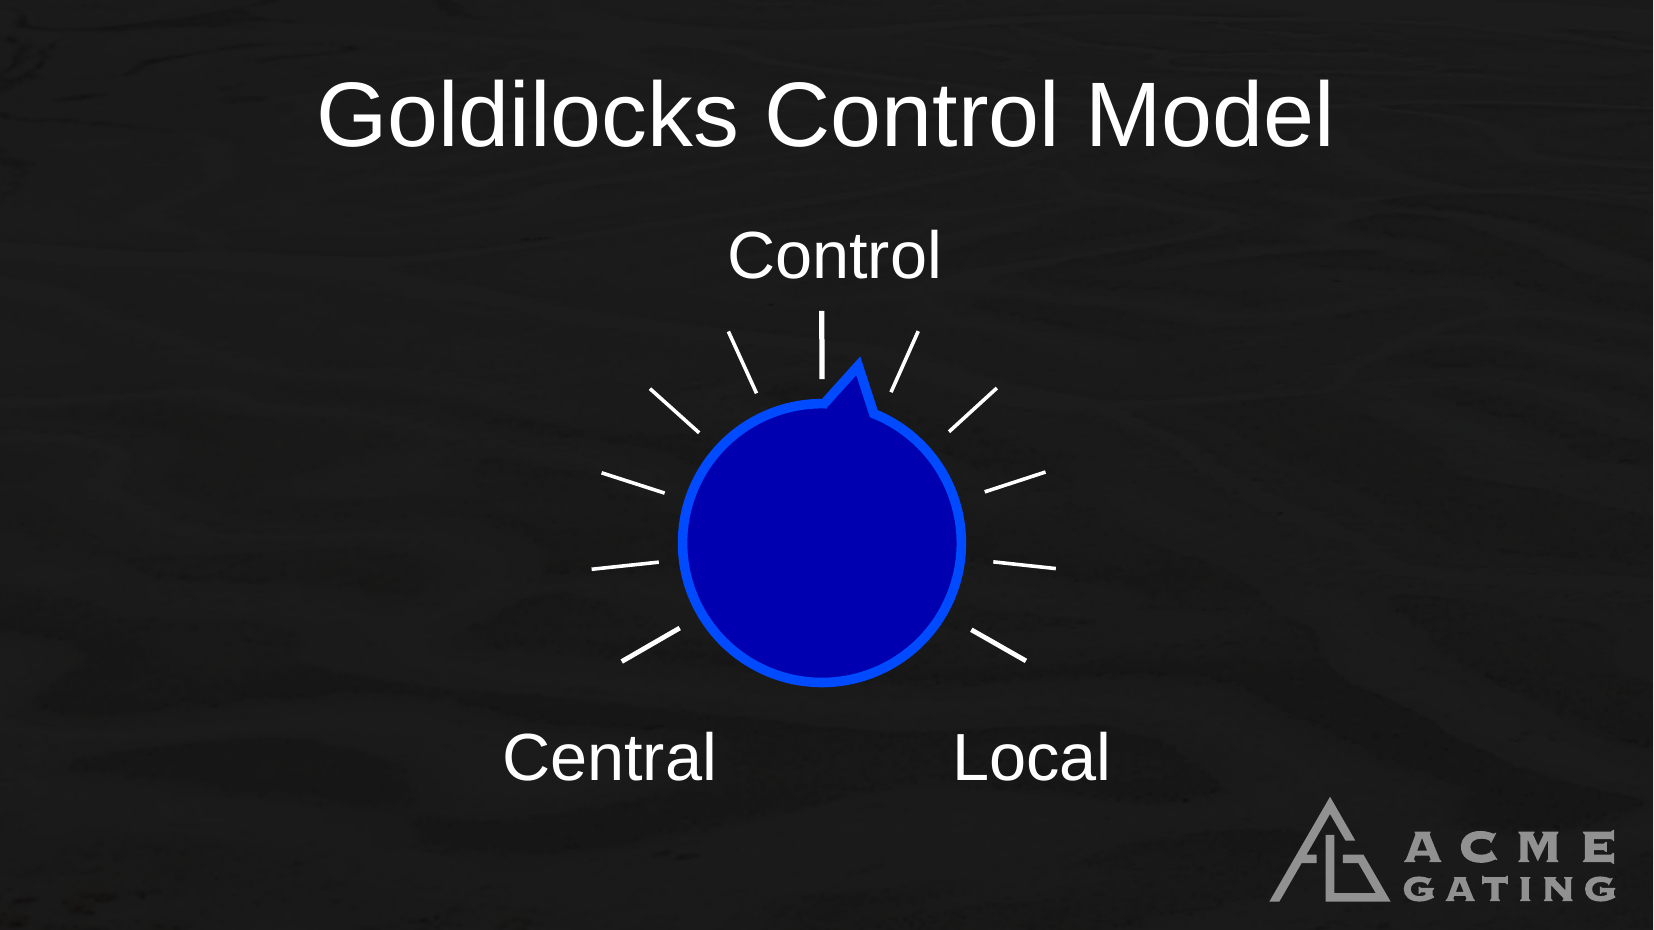

# Goldilocks Control Model
Control
Central
Local